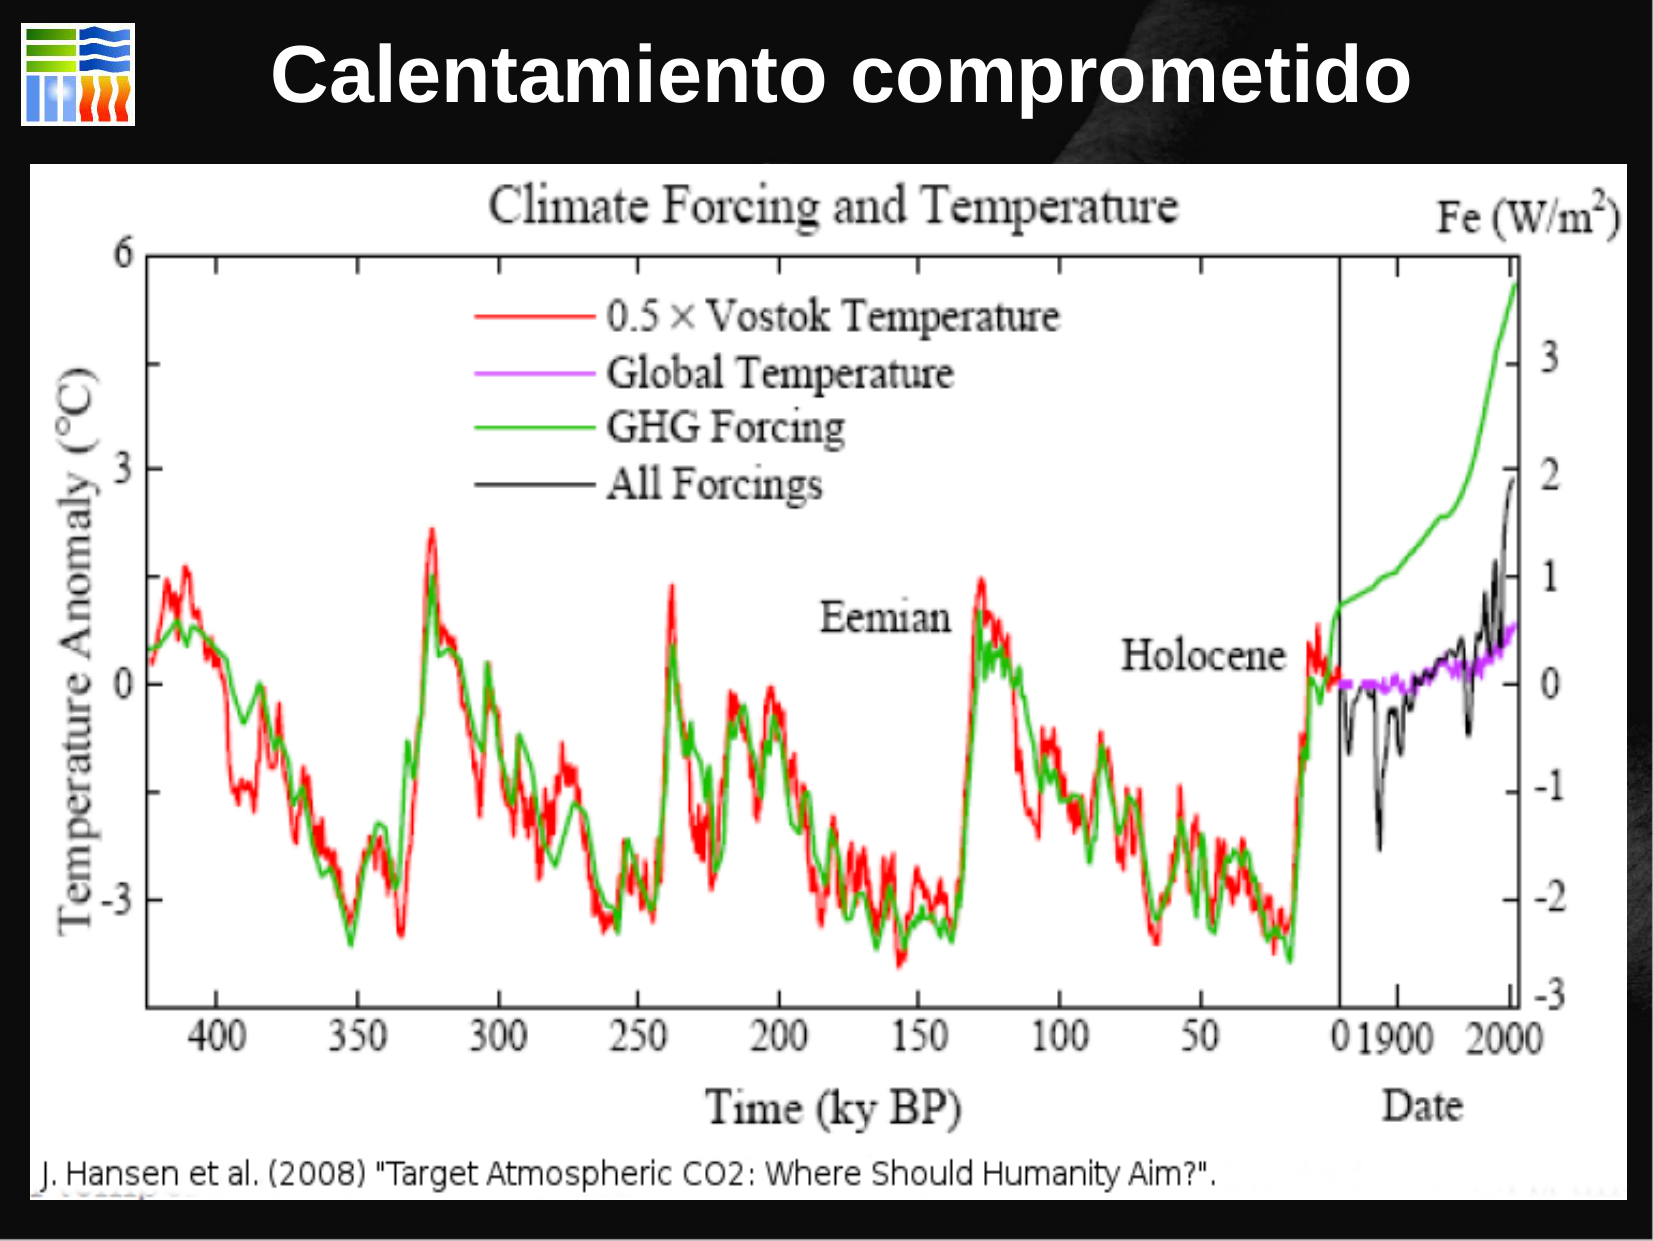

# Calentamiento comprometido
Según M. Bush et al. (2010), el nivel del lago Titicaca bajó hasta 85 m (comparado a 282 m hoy) dos veces durante épocas interglaciares cuando la temperatura subió 1 - 2ºC en comparación a temperaturas actuales.